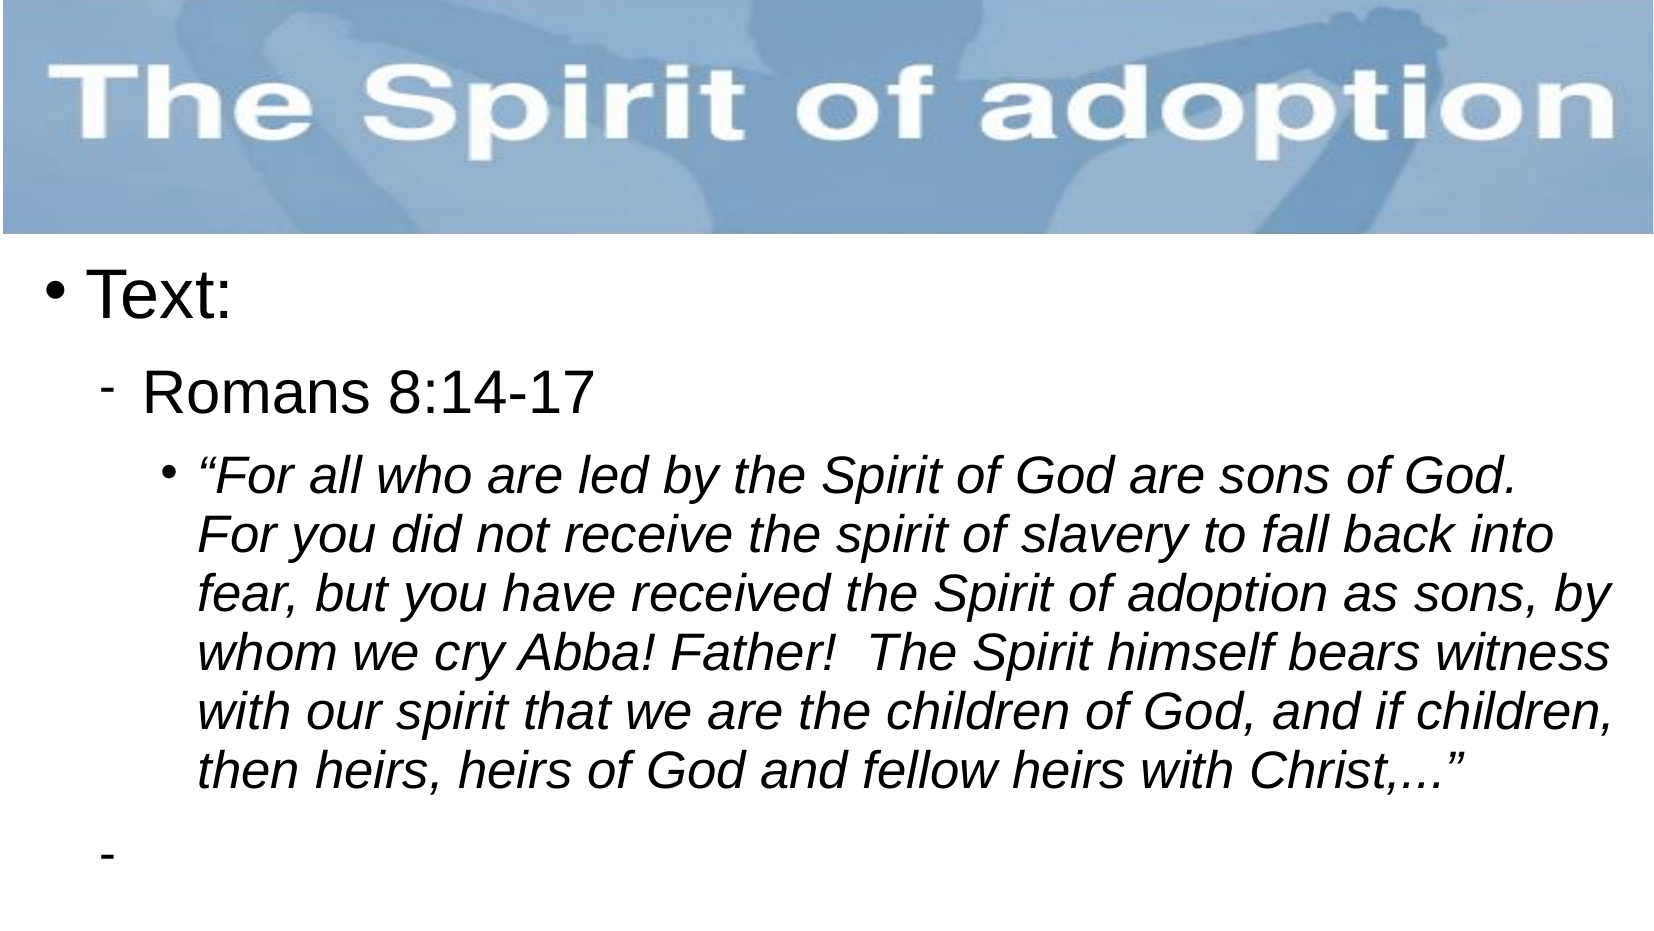

Text:
Romans 8:14-17
“For all who are led by the Spirit of God are sons of God. For you did not receive the spirit of slavery to fall back into fear, but you have received the Spirit of adoption as sons, by whom we cry Abba! Father! The Spirit himself bears witness with our spirit that we are the children of God, and if children, then heirs, heirs of God and fellow heirs with Christ,...”